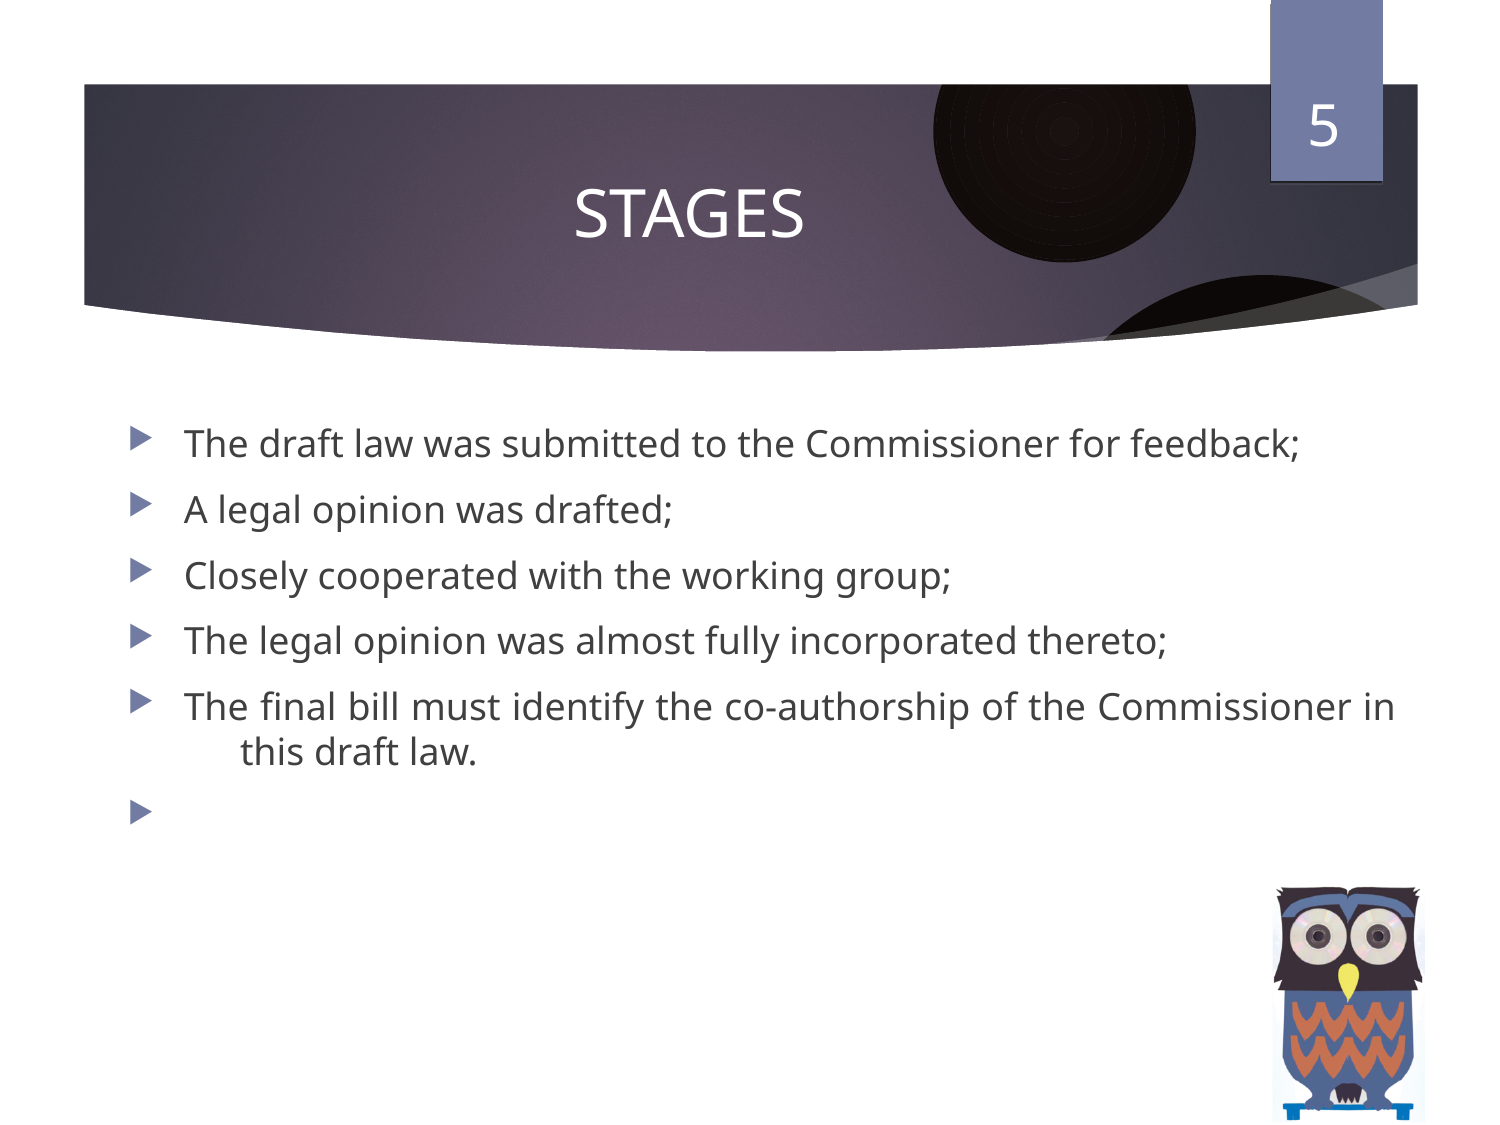

# STAGES
The draft law was submitted to the Commissioner for feedback;
A legal opinion was drafted;
Closely cooperated with the working group;
The legal opinion was almost fully incorporated thereto;
The final bill must identify the co-authorship of the Commissioner in this draft law.